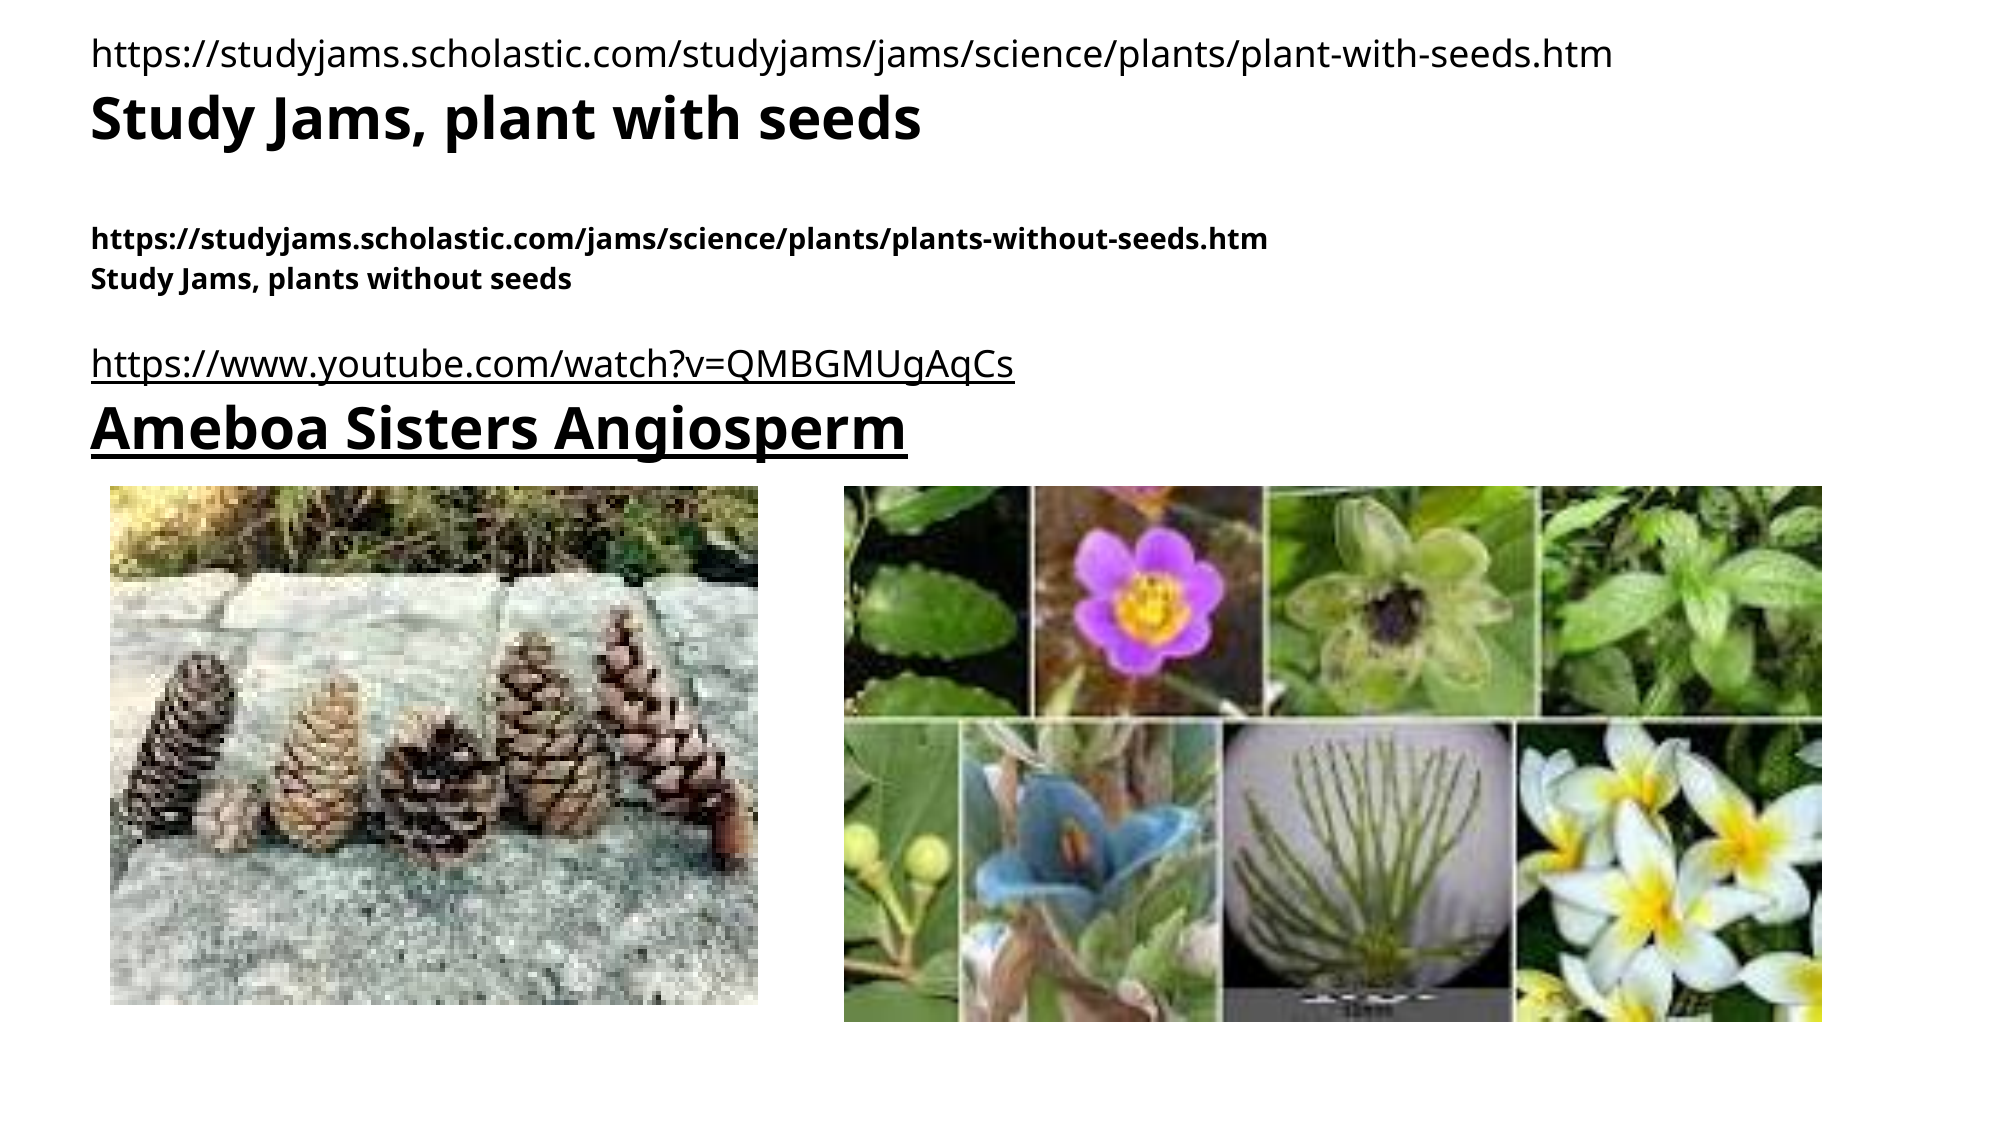

https://studyjams.scholastic.com/studyjams/jams/science/plants/plant-with-seeds.htm
Study Jams, plant with seeds
https://studyjams.scholastic.com/jams/science/plants/plants-without-seeds.htm
Study Jams, plants without seeds
https://www.youtube.com/watch?v=QMBGMUgAqCs
Ameboa Sisters Angiosperm